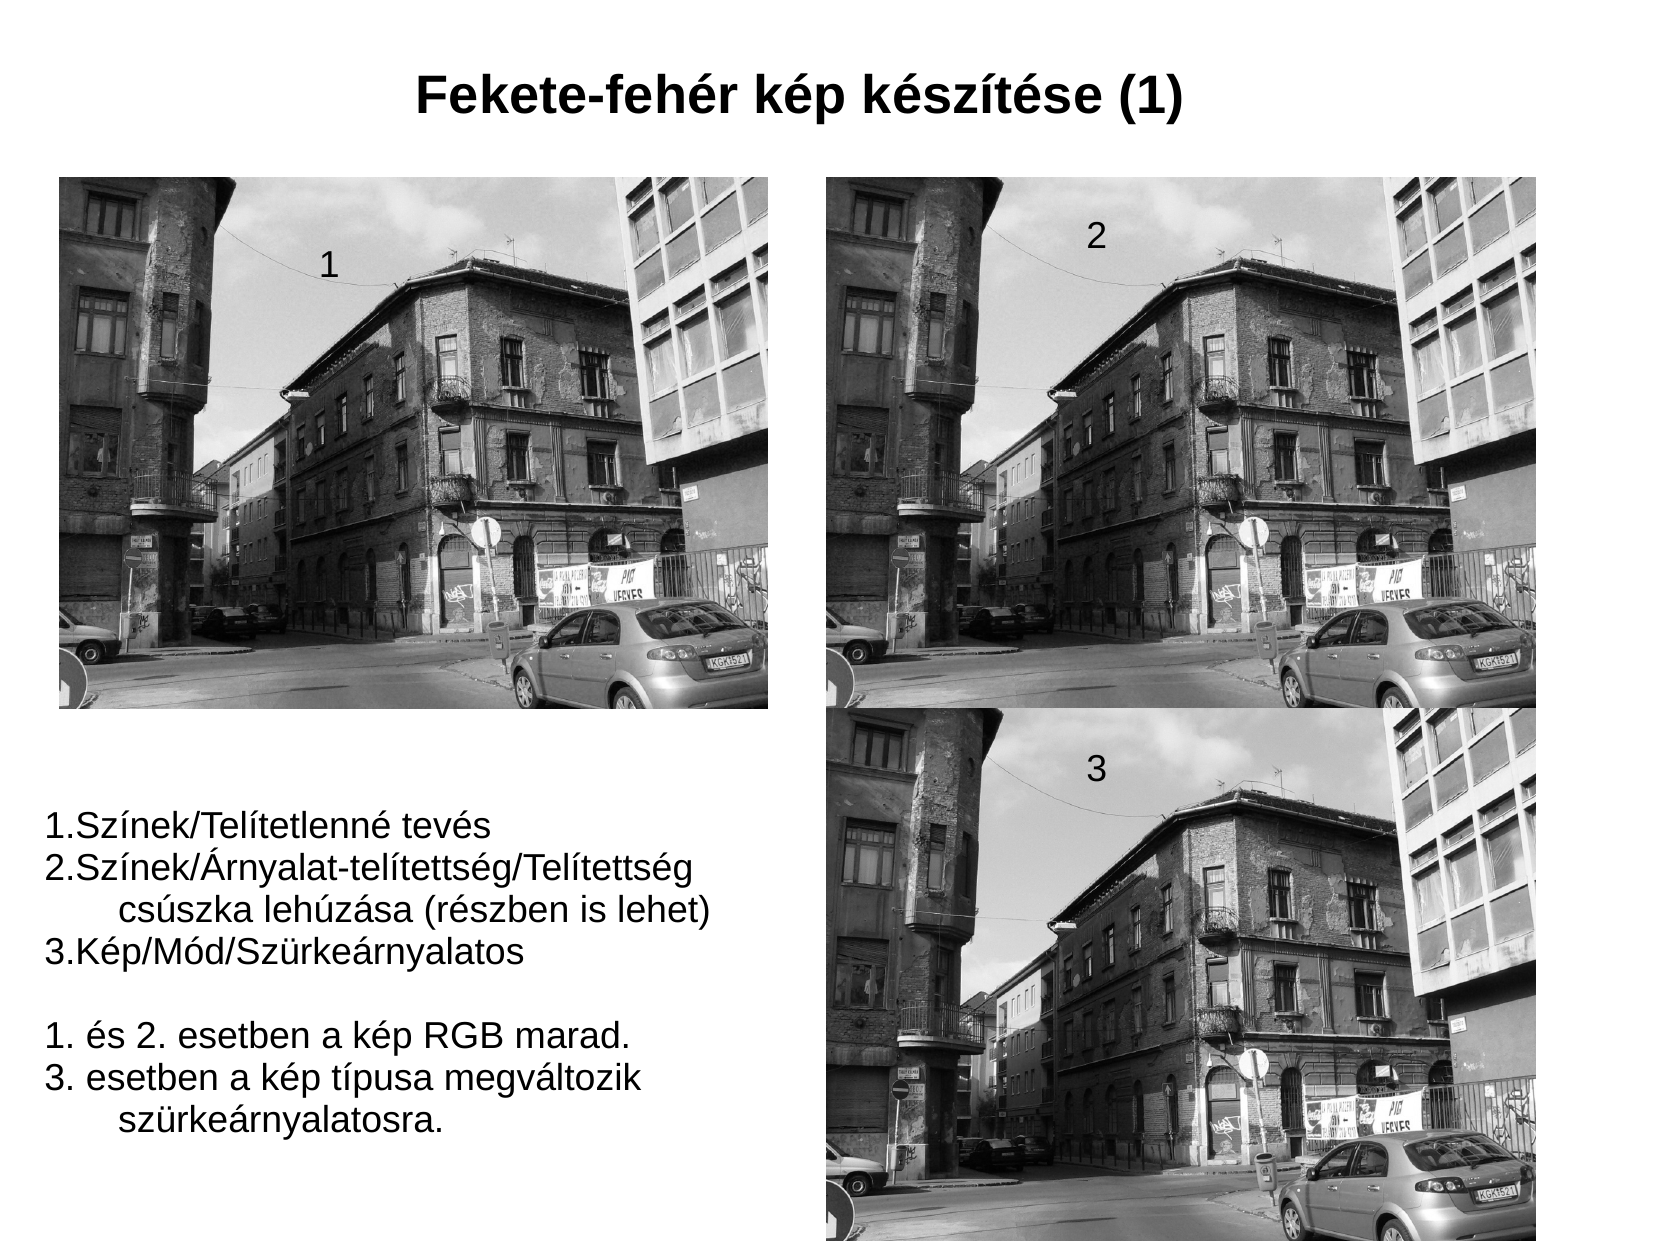

Fekete-fehér kép készítése (1)
2
1
3
Színek/Telítetlenné tevés
Színek/Árnyalat-telítettség/Telítettség
	csúszka lehúzása (részben is lehet)
Kép/Mód/Szürkeárnyalatos
1. és 2. esetben a kép RGB marad.
3. esetben a kép típusa megváltozik
	szürkeárnyalatosra.